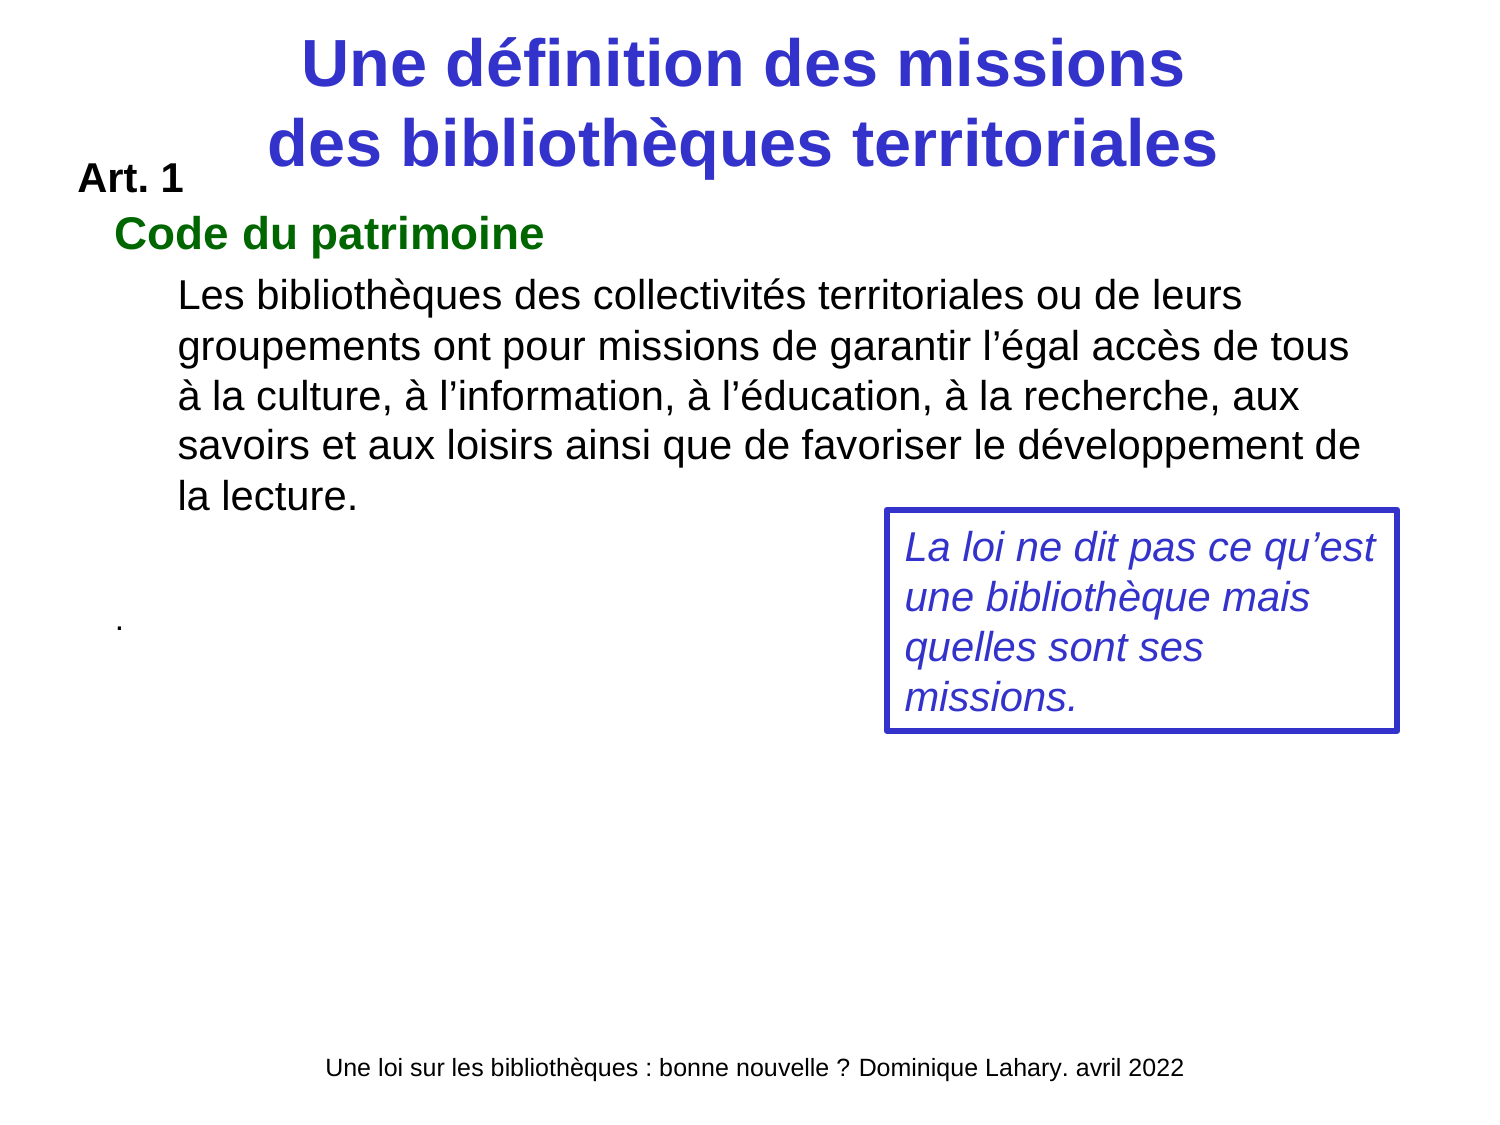

Une définition des missions
des bibliothèques territoriales
Art. 1
Code du patrimoine
	Les bibliothèques des collectivités territoriales ou de leurs groupements ont pour missions de garantir l’égal accès de tous à la culture, à l’information, à l’éducation, à la recherche, aux savoirs et aux loisirs ainsi que de favoriser le développement de la lecture.
.
La loi ne dit pas ce qu’est une bibliothèque mais quelles sont ses missions.
Une loi sur les bibliothèques : bonne nouvelle ? Dominique Lahary. avril 2022